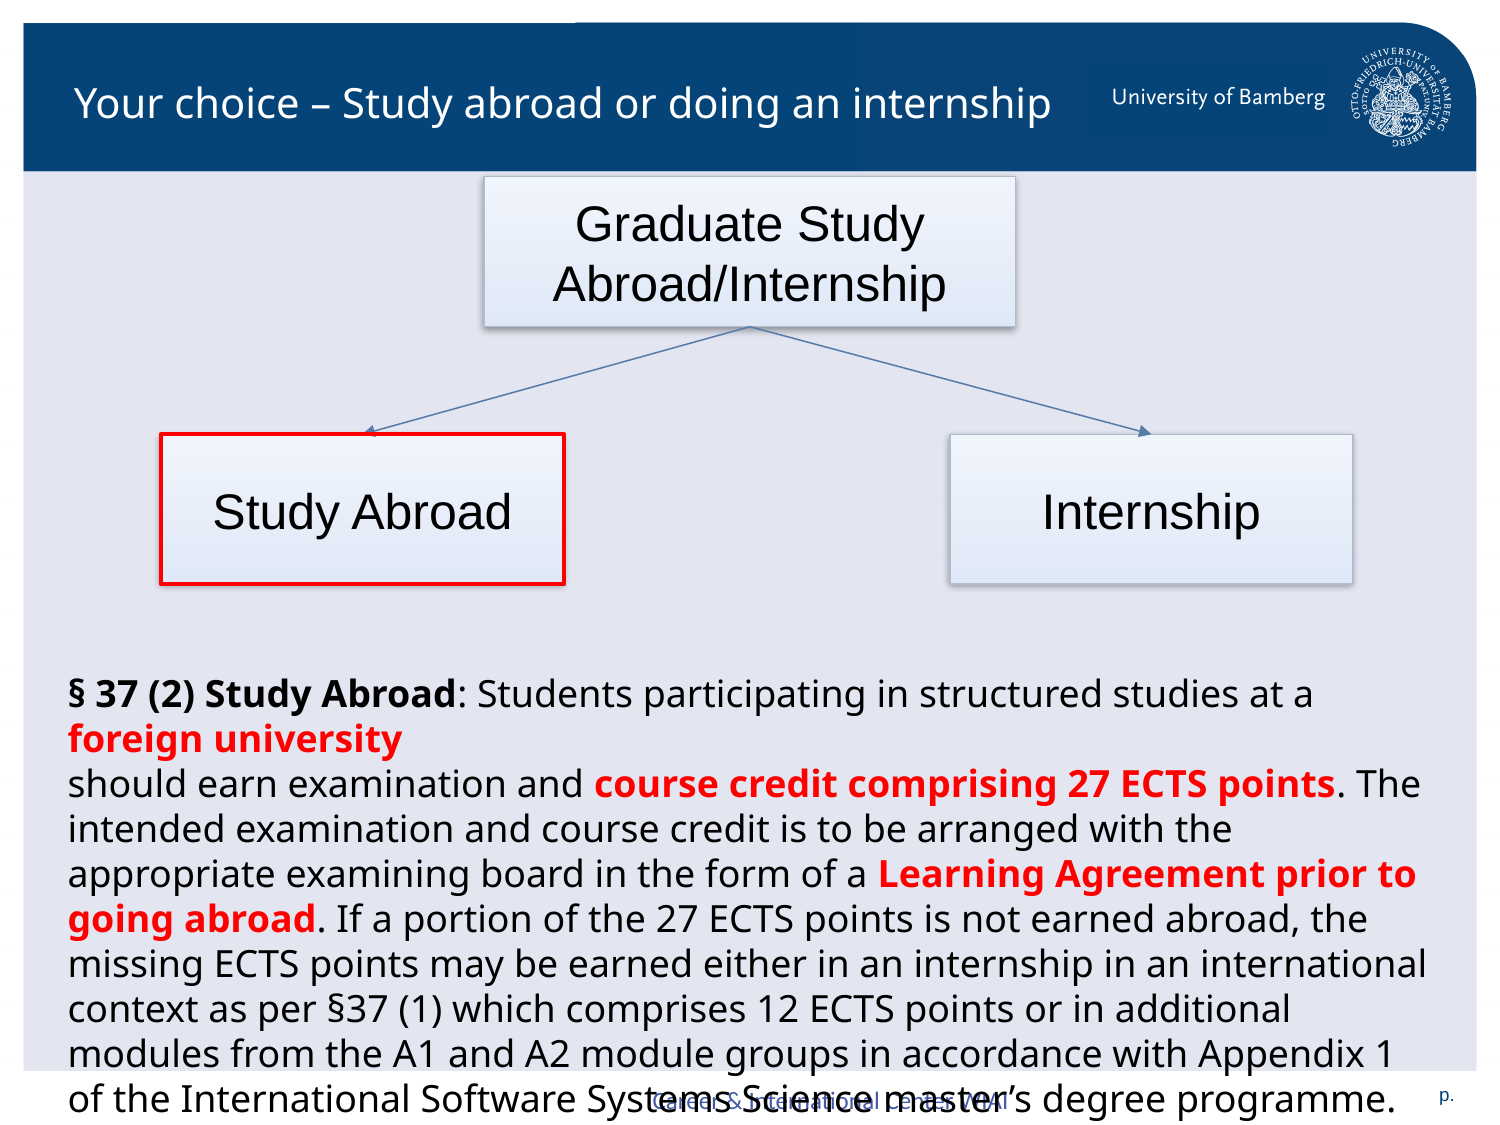

# Your choice – Study abroad or doing an internship
Graduate Study Abroad/Internship
Study Abroad
Internship
§ 37 (2) Study Abroad: Students participating in structured studies at a foreign university
should earn examination and course credit comprising 27 ECTS points. The intended examination and course credit is to be arranged with the appropriate examining board in the form of a Learning Agreement prior to going abroad. If a portion of the 27 ECTS points is not earned abroad, the missing ECTS points may be earned either in an internship in an international context as per §37 (1) which comprises 12 ECTS points or in additional modules from the A1 and A2 module groups in accordance with Appendix 1 of the International Software Systems Science master’s degree programme.
Career & International Center WIAI